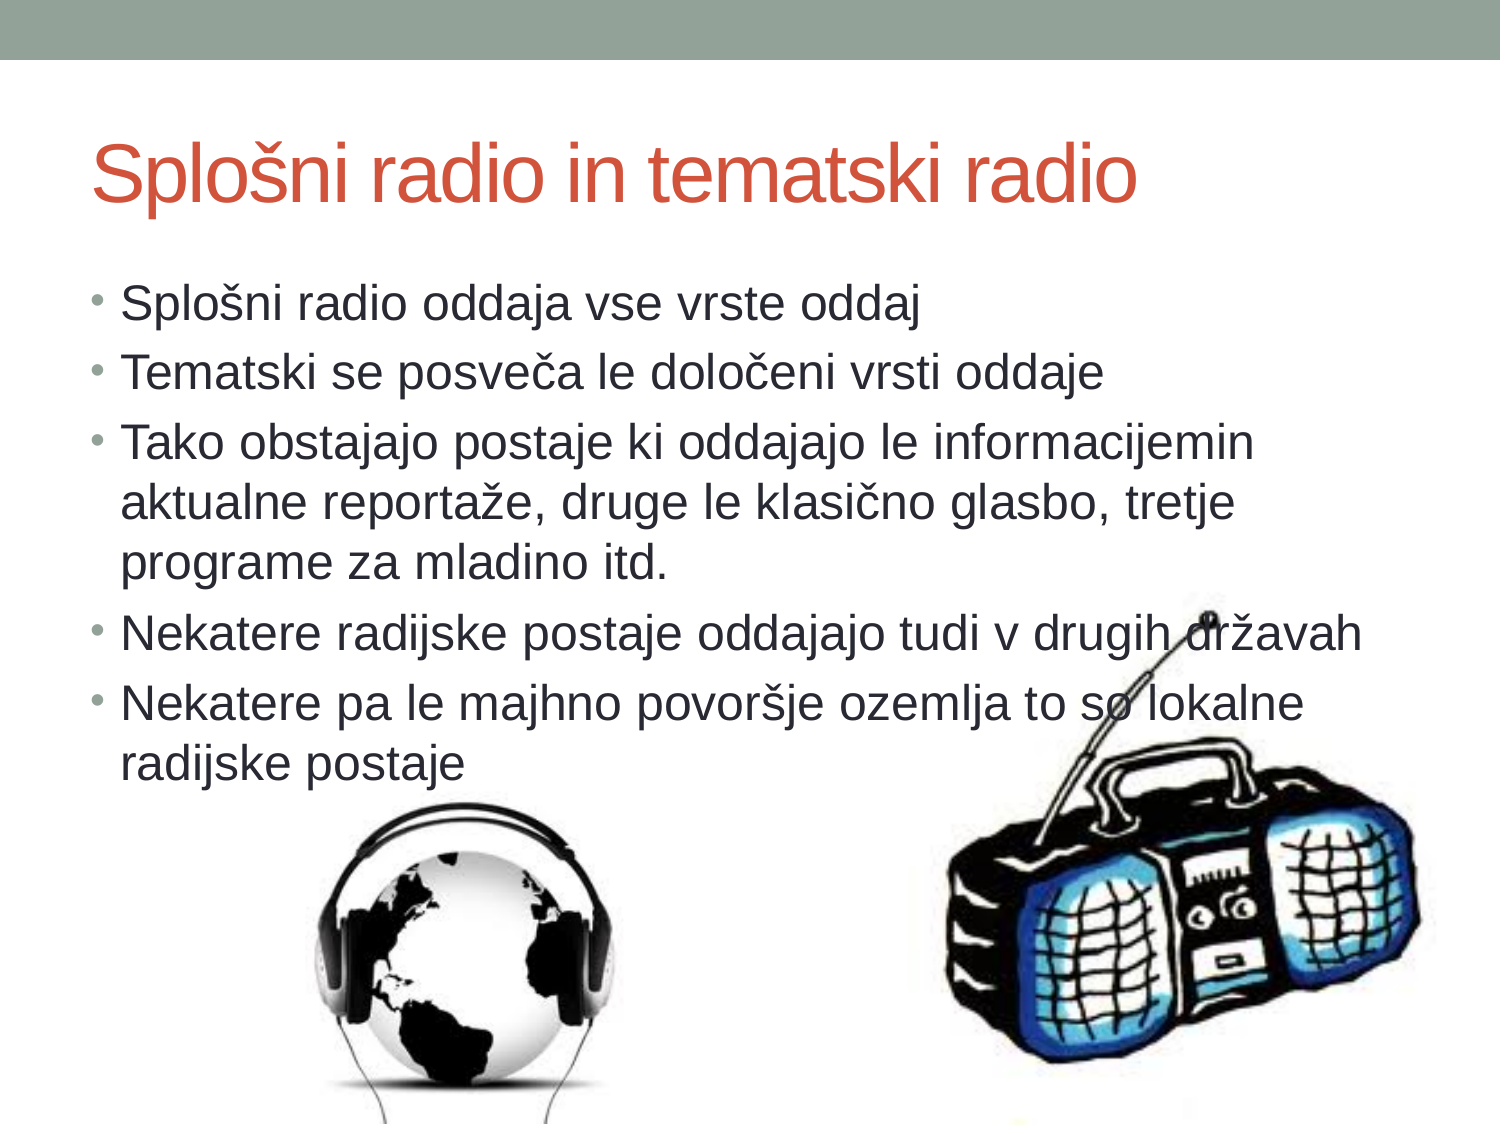

# Splošni radio in tematski radio
Splošni radio oddaja vse vrste oddaj
Tematski se posveča le določeni vrsti oddaje
Tako obstajajo postaje ki oddajajo le informacijemin aktualne reportaže, druge le klasično glasbo, tretje programe za mladino itd.
Nekatere radijske postaje oddajajo tudi v drugih državah
Nekatere pa le majhno povoršje ozemlja to so lokalne radijske postaje